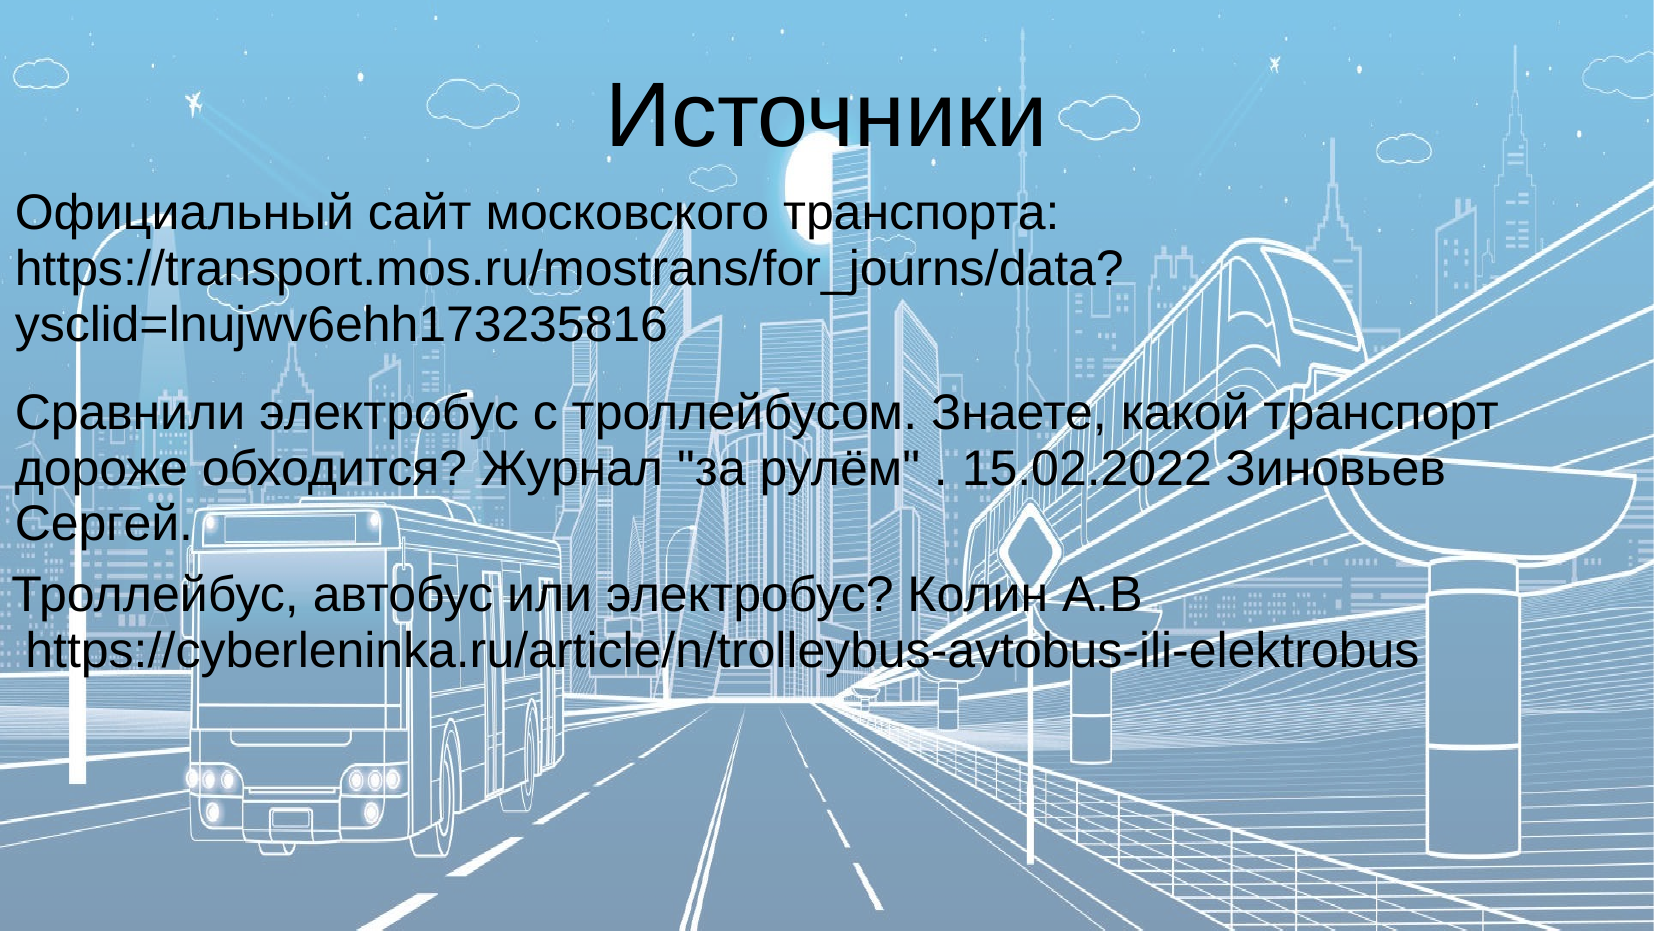

# Источники
Официальный сайт московского транспорта: https://transport.mos.ru/mostrans/for_journs/data?ysclid=lnujwv6ehh173235816
Сравнили электробус с троллейбусом. Знаете, какой транспорт дороже обходится? Журнал "за рулём" . 15.02.2022 Зиновьев Сергей.
Троллейбус, автобус или электробус? Колин А.В
 https://cyberleninka.ru/article/n/trolleybus-avtobus-ili-elektrobus